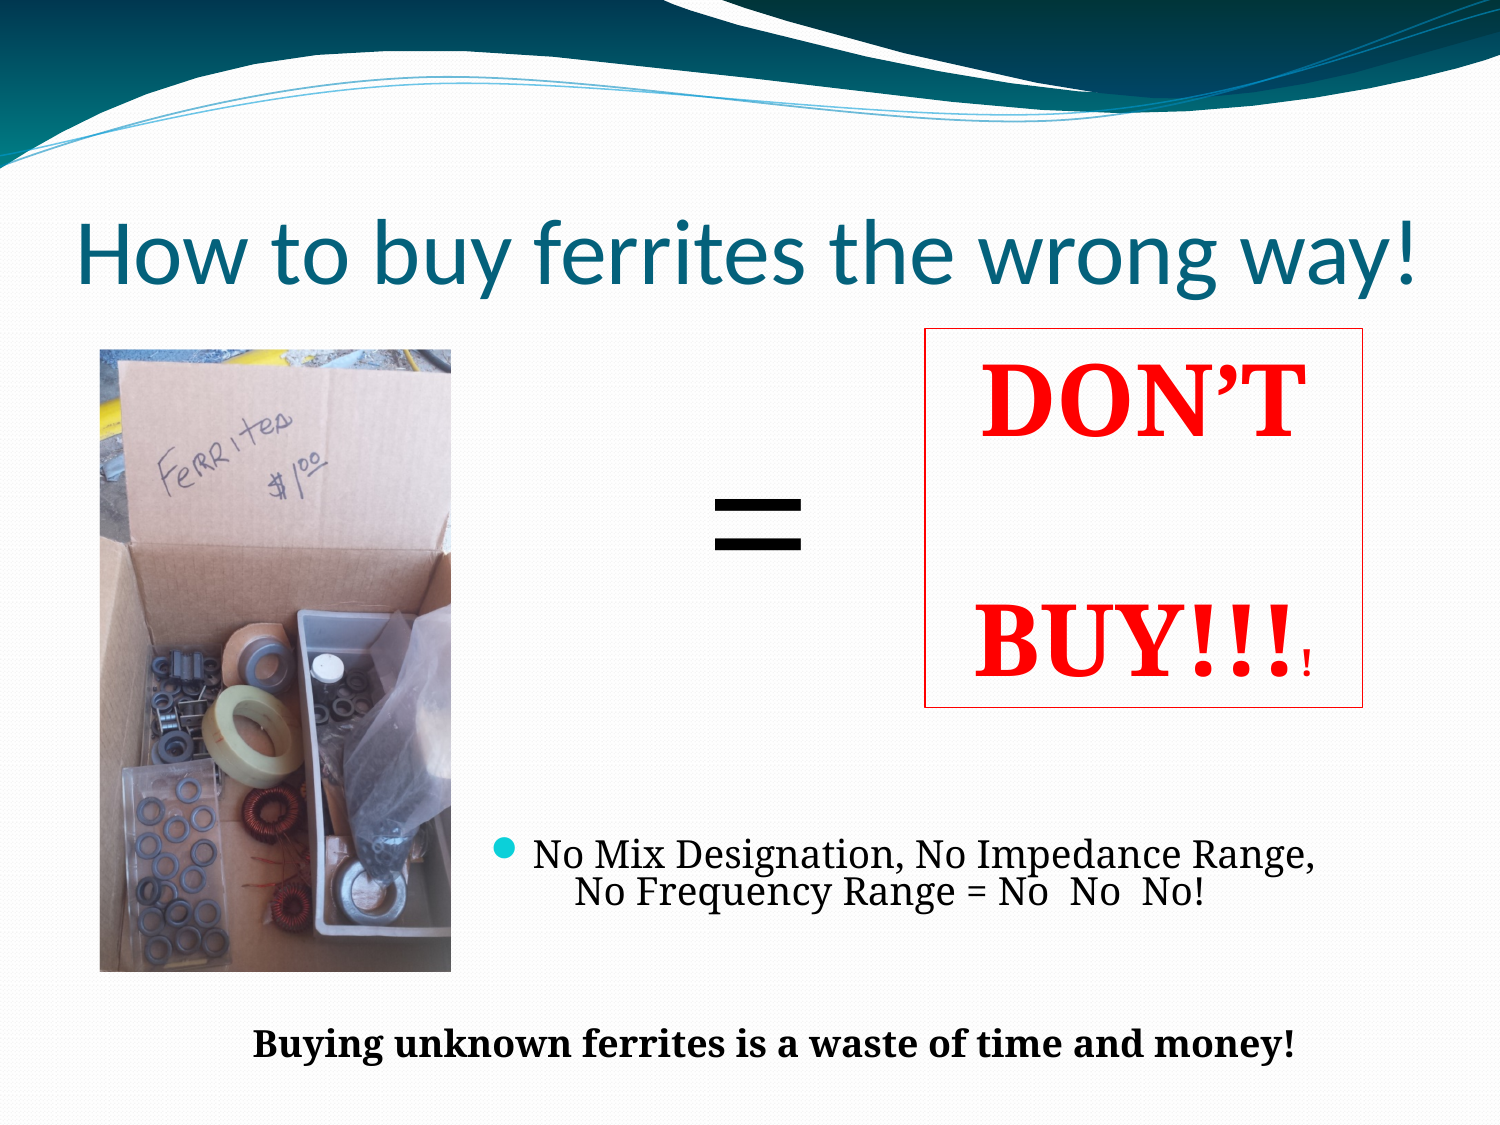

# How to buy ferrites the wrong way!
DON’T
BUY!!!!
=
No Mix Designation, No Impedance Range, No Frequency Range = No No No!
Buying unknown ferrites is a waste of time and money!